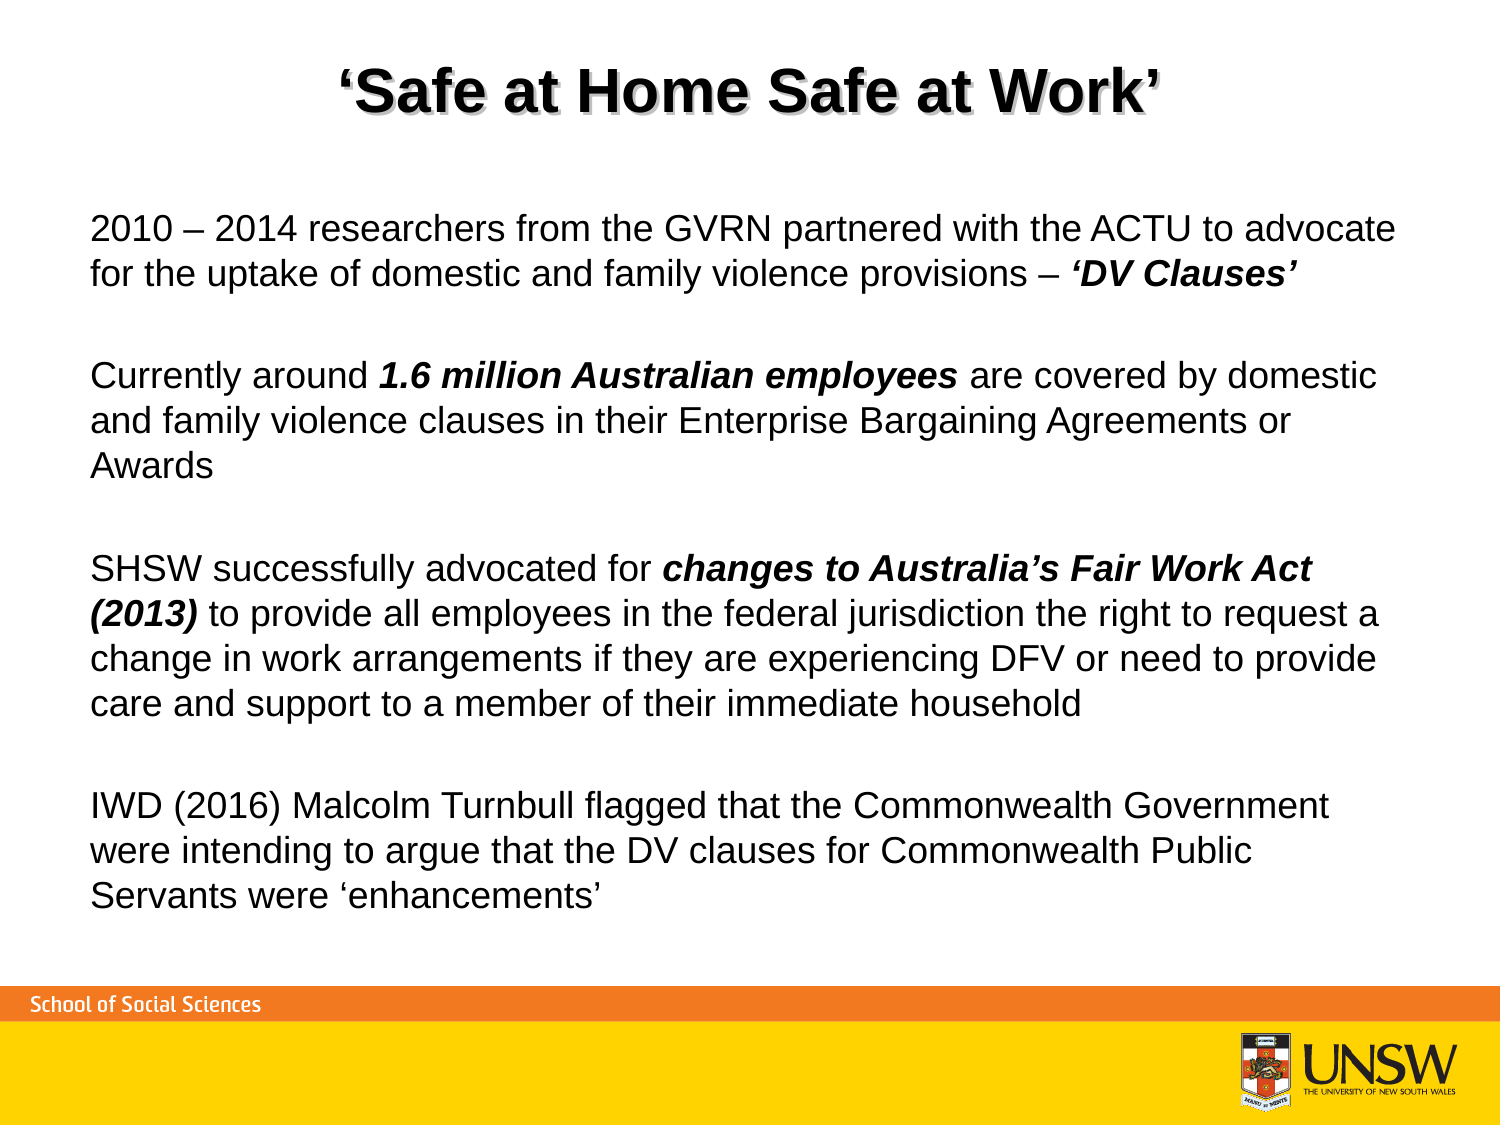

# ‘Safe at Home Safe at Work’
2010 – 2014 researchers from the GVRN partnered with the ACTU to advocate for the uptake of domestic and family violence provisions – ‘DV Clauses’
Currently around 1.6 million Australian employees are covered by domestic and family violence clauses in their Enterprise Bargaining Agreements or Awards
SHSW successfully advocated for changes to Australia’s Fair Work Act (2013) to provide all employees in the federal jurisdiction the right to request a change in work arrangements if they are experiencing DFV or need to provide care and support to a member of their immediate household
IWD (2016) Malcolm Turnbull flagged that the Commonwealth Government were intending to argue that the DV clauses for Commonwealth Public Servants were ‘enhancements’